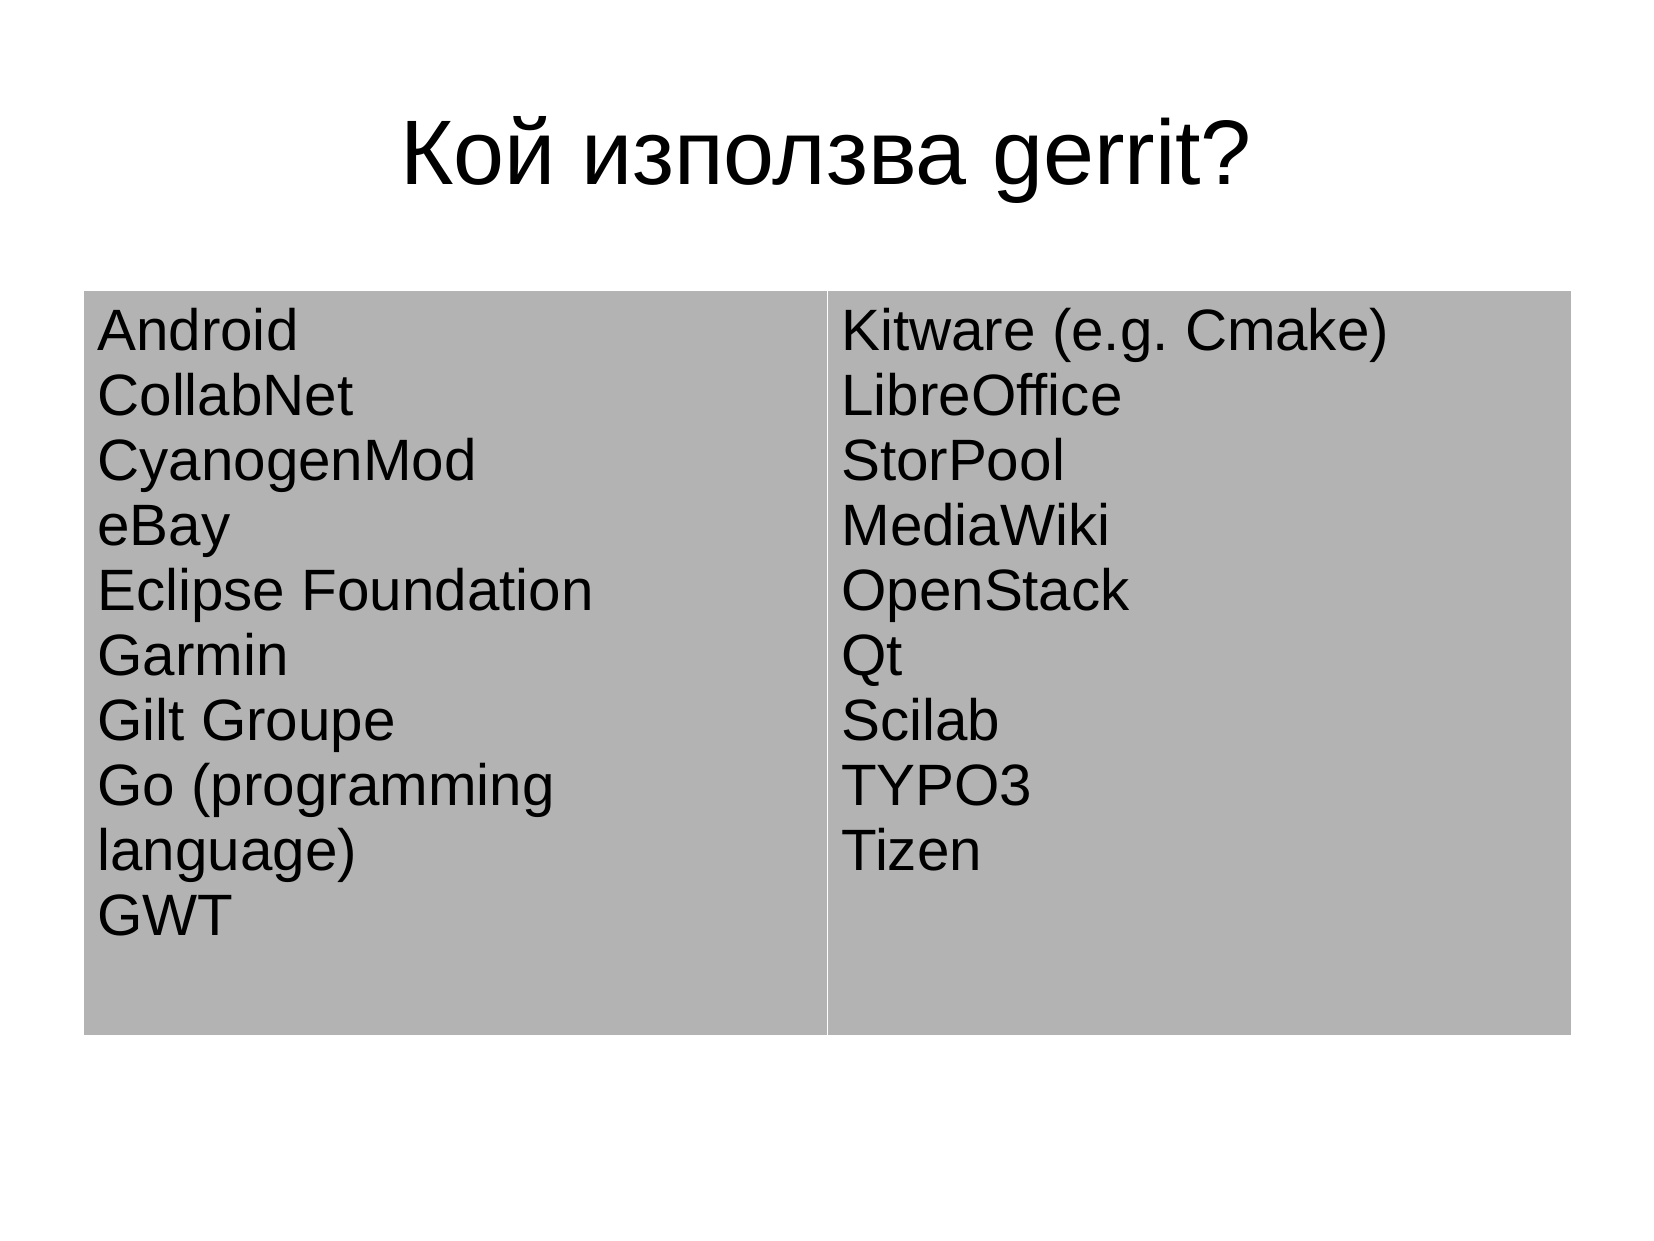

# Кой използва gerrit?
| Android CollabNet CyanogenMod eBay Eclipse Foundation Garmin Gilt Groupe Go (programming language) GWT | Kitware (e.g. Cmake) LibreOffice StorPool MediaWiki OpenStack Qt Scilab TYPO3 Tizen |
| --- | --- |